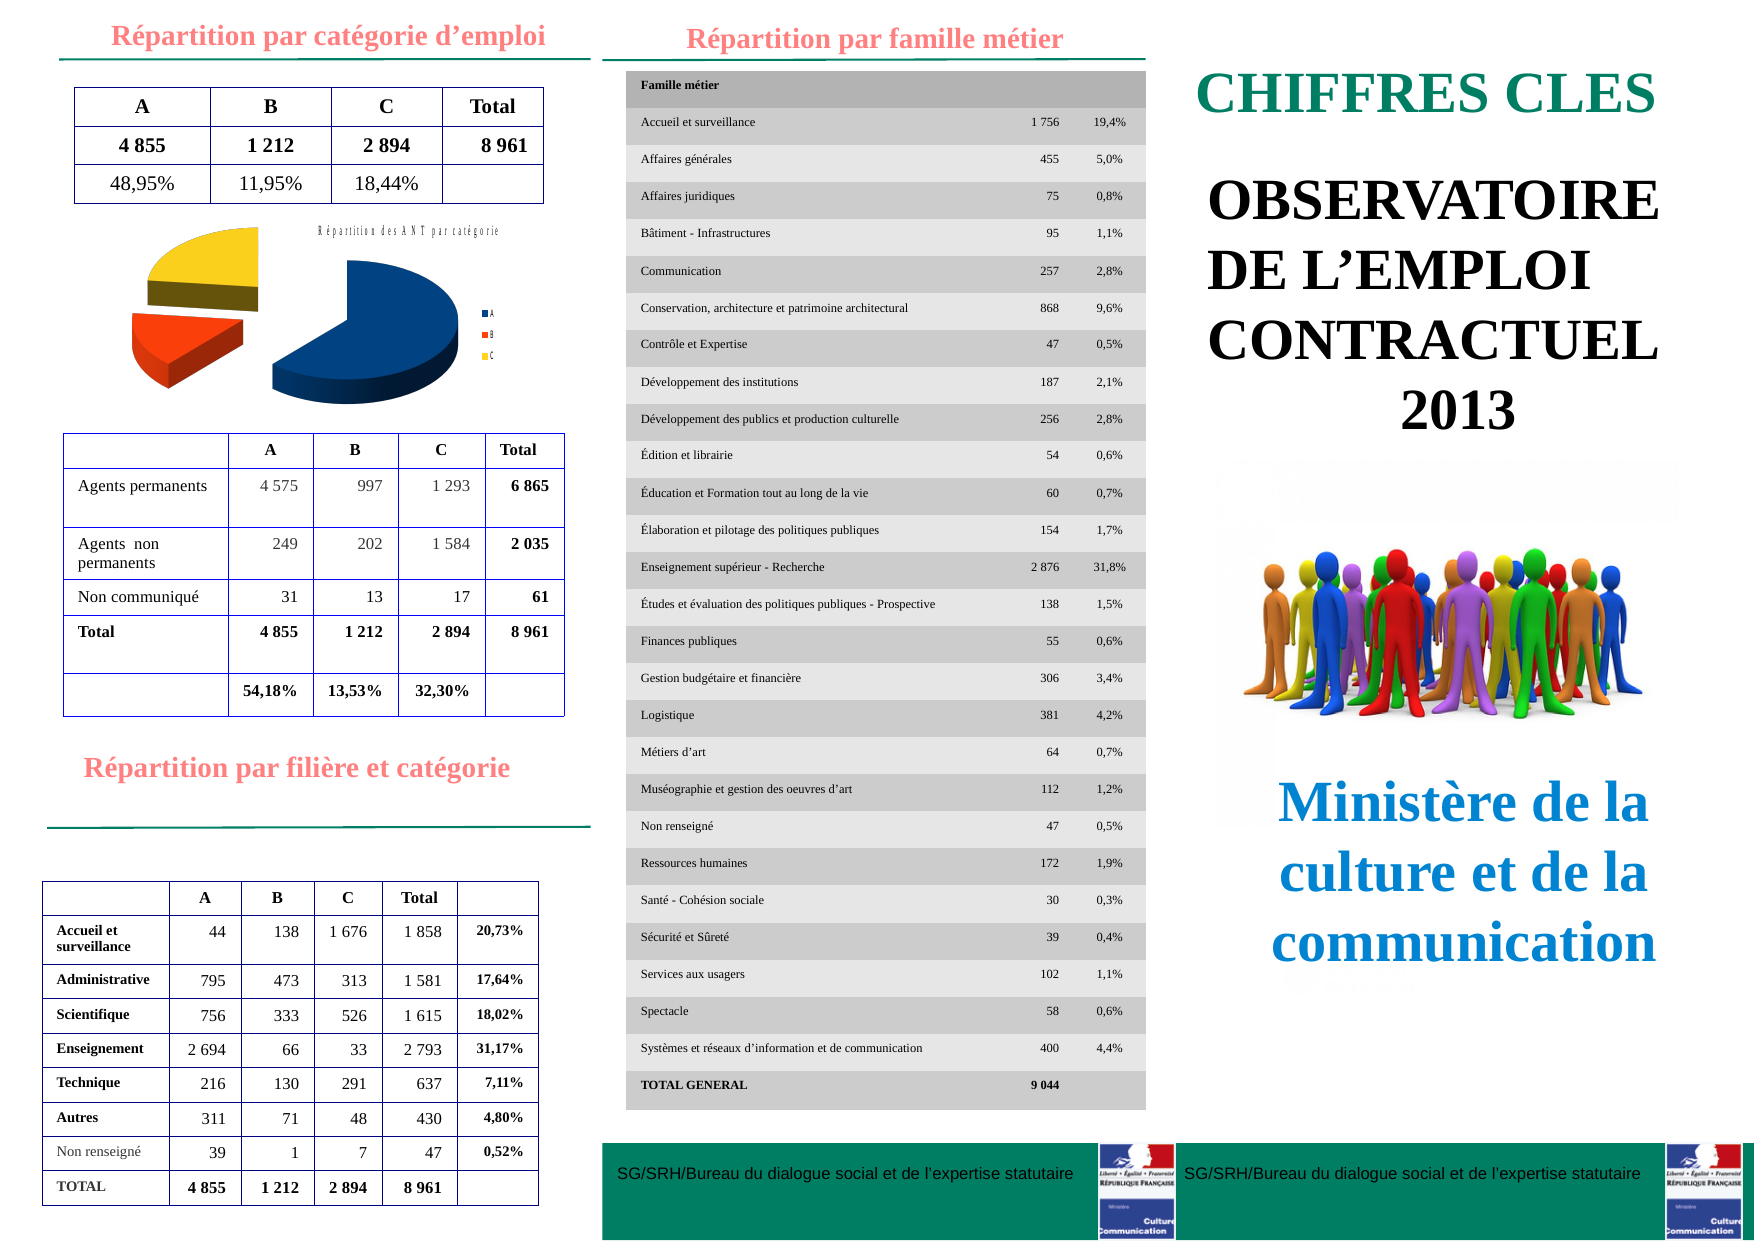

Répartition par famille métier
Répartition par catégorie d’emploi
CHIFFRES CLES
| Famille métier | | |
| --- | --- | --- |
| Accueil et surveillance | 1 756 | 19,4% |
| Affaires générales | 455 | 5,0% |
| Affaires juridiques | 75 | 0,8% |
| Bâtiment - Infrastructures | 95 | 1,1% |
| Communication | 257 | 2,8% |
| Conservation, architecture et patrimoine architectural | 868 | 9,6% |
| Contrôle et Expertise | 47 | 0,5% |
| Développement des institutions | 187 | 2,1% |
| Développement des publics et production culturelle | 256 | 2,8% |
| Édition et librairie | 54 | 0,6% |
| Éducation et Formation tout au long de la vie | 60 | 0,7% |
| Élaboration et pilotage des politiques publiques | 154 | 1,7% |
| Enseignement supérieur - Recherche | 2 876 | 31,8% |
| Études et évaluation des politiques publiques - Prospective | 138 | 1,5% |
| Finances publiques | 55 | 0,6% |
| Gestion budgétaire et financière | 306 | 3,4% |
| Logistique | 381 | 4,2% |
| Métiers d’art | 64 | 0,7% |
| Muséographie et gestion des oeuvres d’art | 112 | 1,2% |
| Non renseigné | 47 | 0,5% |
| Ressources humaines | 172 | 1,9% |
| Santé - Cohésion sociale | 30 | 0,3% |
| Sécurité et Sûreté | 39 | 0,4% |
| Services aux usagers | 102 | 1,1% |
| Spectacle | 58 | 0,6% |
| Systèmes et réseaux d’information et de communication | 400 | 4,4% |
| TOTAL GENERAL | 9 044 | |
| A | B | C | Total |
| --- | --- | --- | --- |
| 4 855 | 1 212 | 2 894 | 8 961 |
| 48,95% | 11,95% | 18,44% | |
OBSERVATOIRE DE L’EMPLOI CONTRACTUEL
2013
| | A | B | C | Total |
| --- | --- | --- | --- | --- |
| Agents permanents | 4 575 | 997 | 1 293 | 6 865 |
| Agents non permanents | 249 | 202 | 1 584 | 2 035 |
| Non communiqué | 31 | 13 | 17 | 61 |
| Total | 4 855 | 1 212 | 2 894 | 8 961 |
| | 54,18% | 13,53% | 32,30% | |
Répartition par filière et catégorie
Ministère de la culture et de la communication
| | A | B | C | Total | |
| --- | --- | --- | --- | --- | --- |
| Accueil et surveillance | 44 | 138 | 1 676 | 1 858 | 20,73% |
| Administrative | 795 | 473 | 313 | 1 581 | 17,64% |
| Scientifique | 756 | 333 | 526 | 1 615 | 18,02% |
| Enseignement | 2 694 | 66 | 33 | 2 793 | 31,17% |
| Technique | 216 | 130 | 291 | 637 | 7,11% |
| Autres | 311 | 71 | 48 | 430 | 4,80% |
| Non renseigné | 39 | 1 | 7 | 47 | 0,52% |
| TOTAL | 4 855 | 1 212 | 2 894 | 8 961 | |
URL
SG/SRH/Bureau du dialogue social et de l’expertise statutaire
SG/SRH/Bureau du dialogue social et de l’expertise statutaire